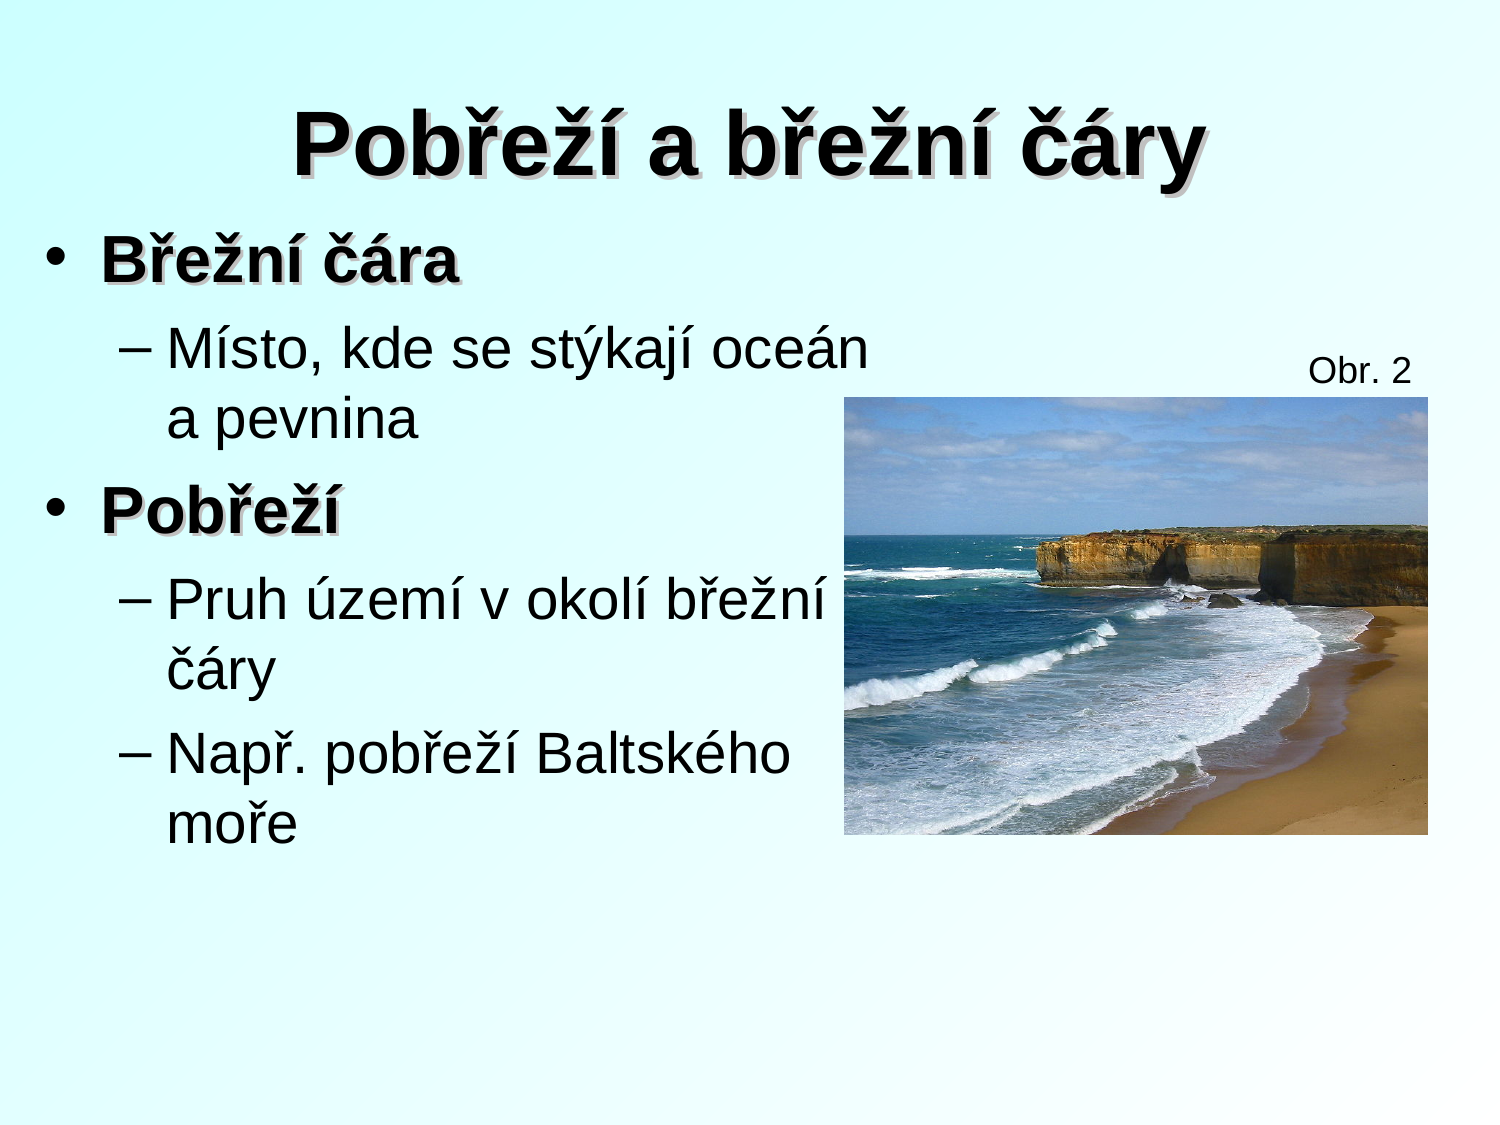

# Pobřeží a břežní čáry
Břežní čára
Místo, kde se stýkají oceán a pevnina
Pobřeží
Pruh území v okolí břežní čáry
Např. pobřeží Baltského moře
Obr. 2